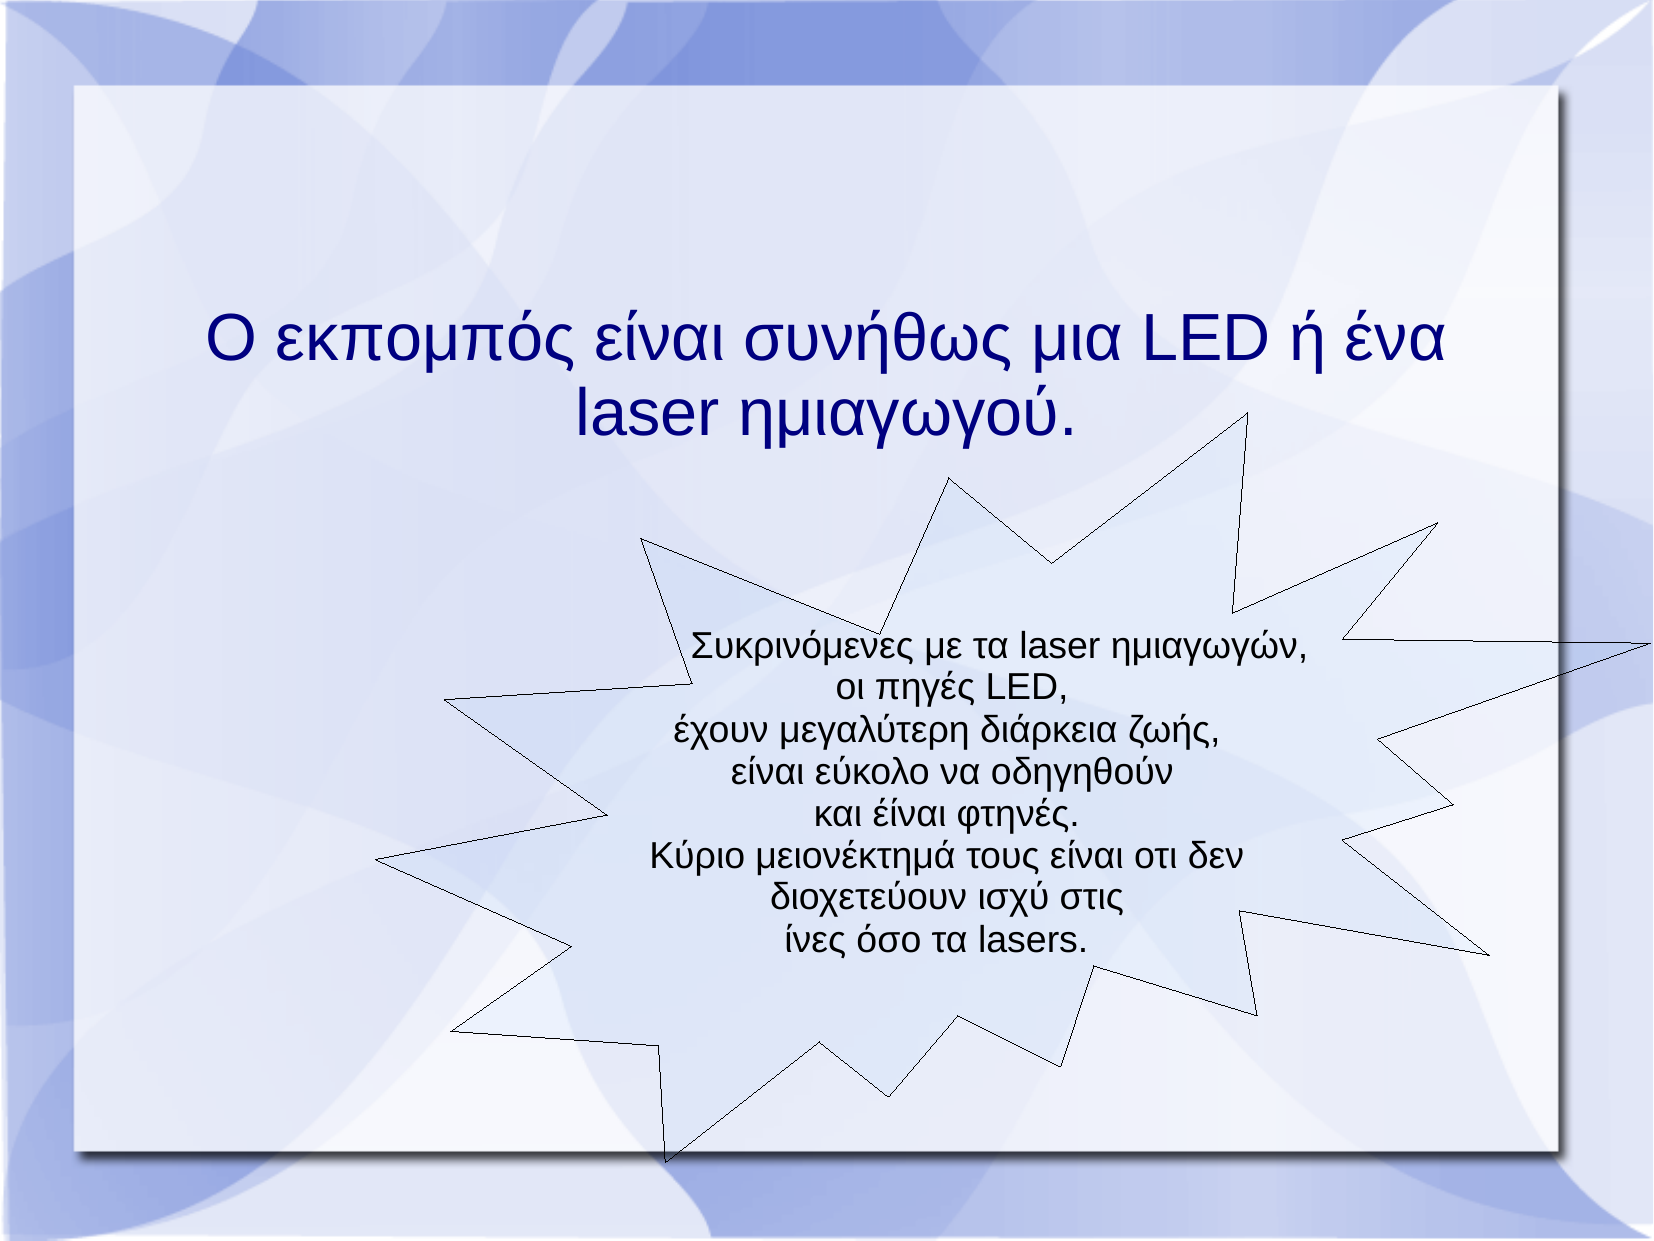

# Ο εκπομπός είναι συνήθως μια LED ή ένα laser ημιαγωγού.
 Συκρινόμενες με τα laser ημιαγωγών,
 οι πηγές LED,
έχουν μεγαλύτερη διάρκεια ζωής,
είναι εύκολο να οδηγηθούν
και έίναι φτηνές.
Κύριο μειονέκτημά τους είναι οτι δεν
διοχετεύουν ισχύ στις
ίνες όσο τα lasers.